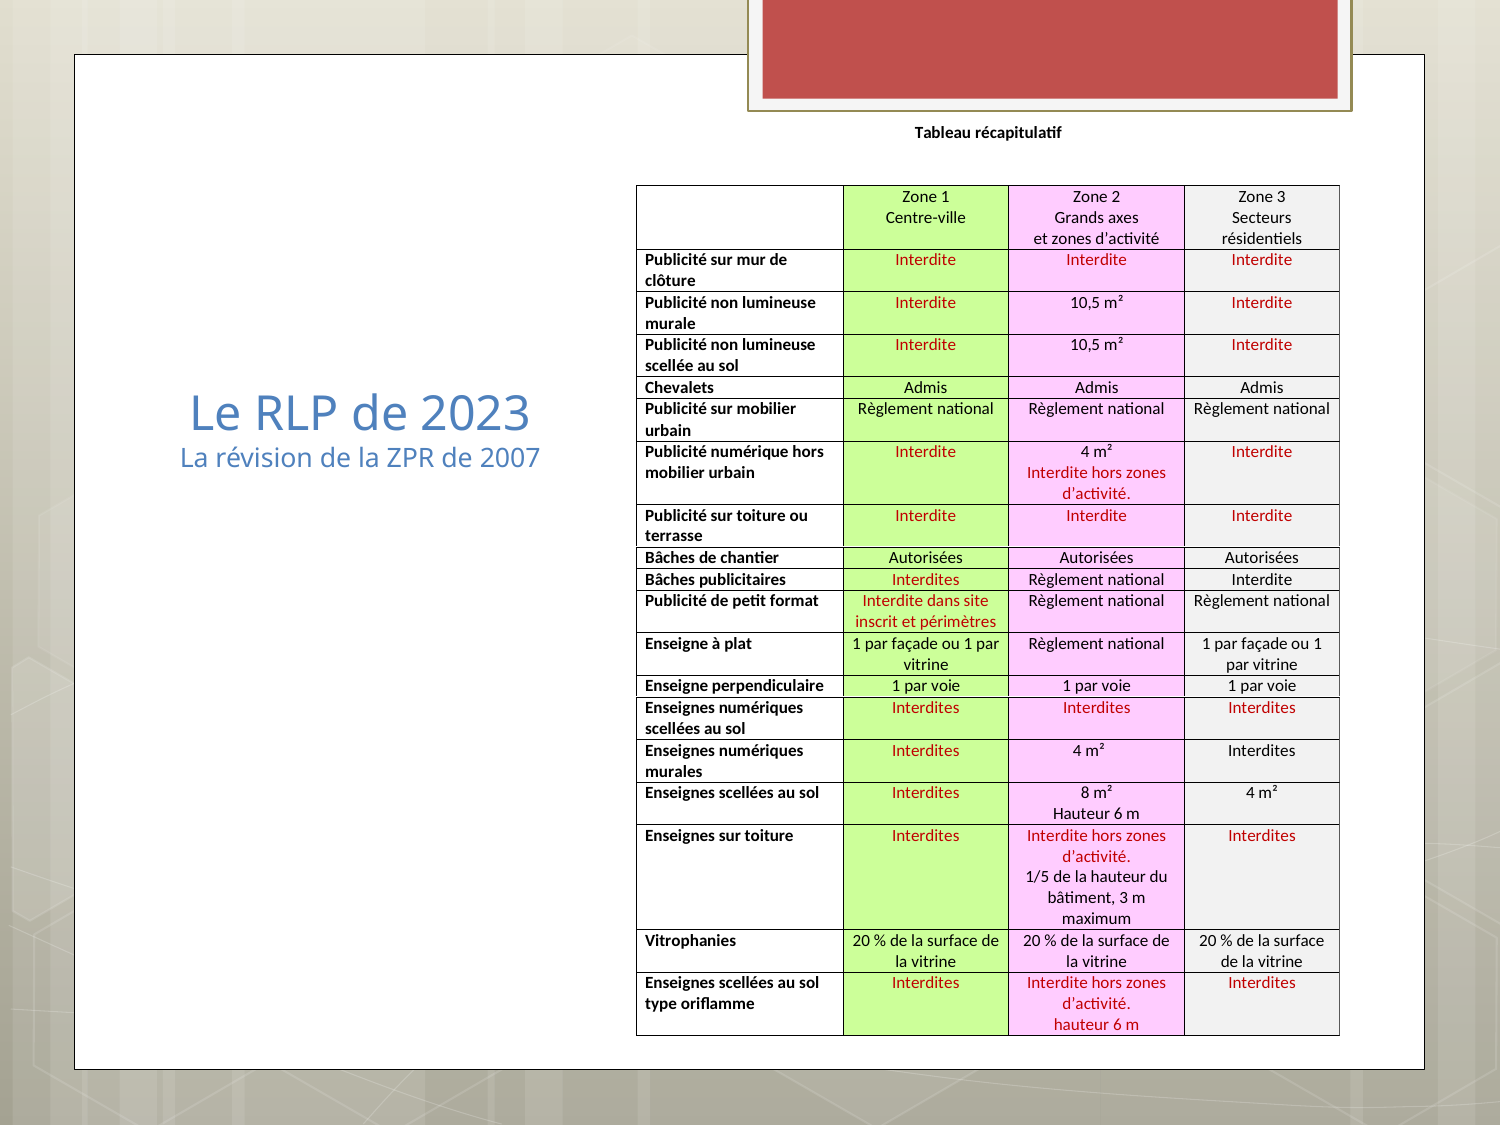

# Le RLP de 2023 La révision de la ZPR de 2007